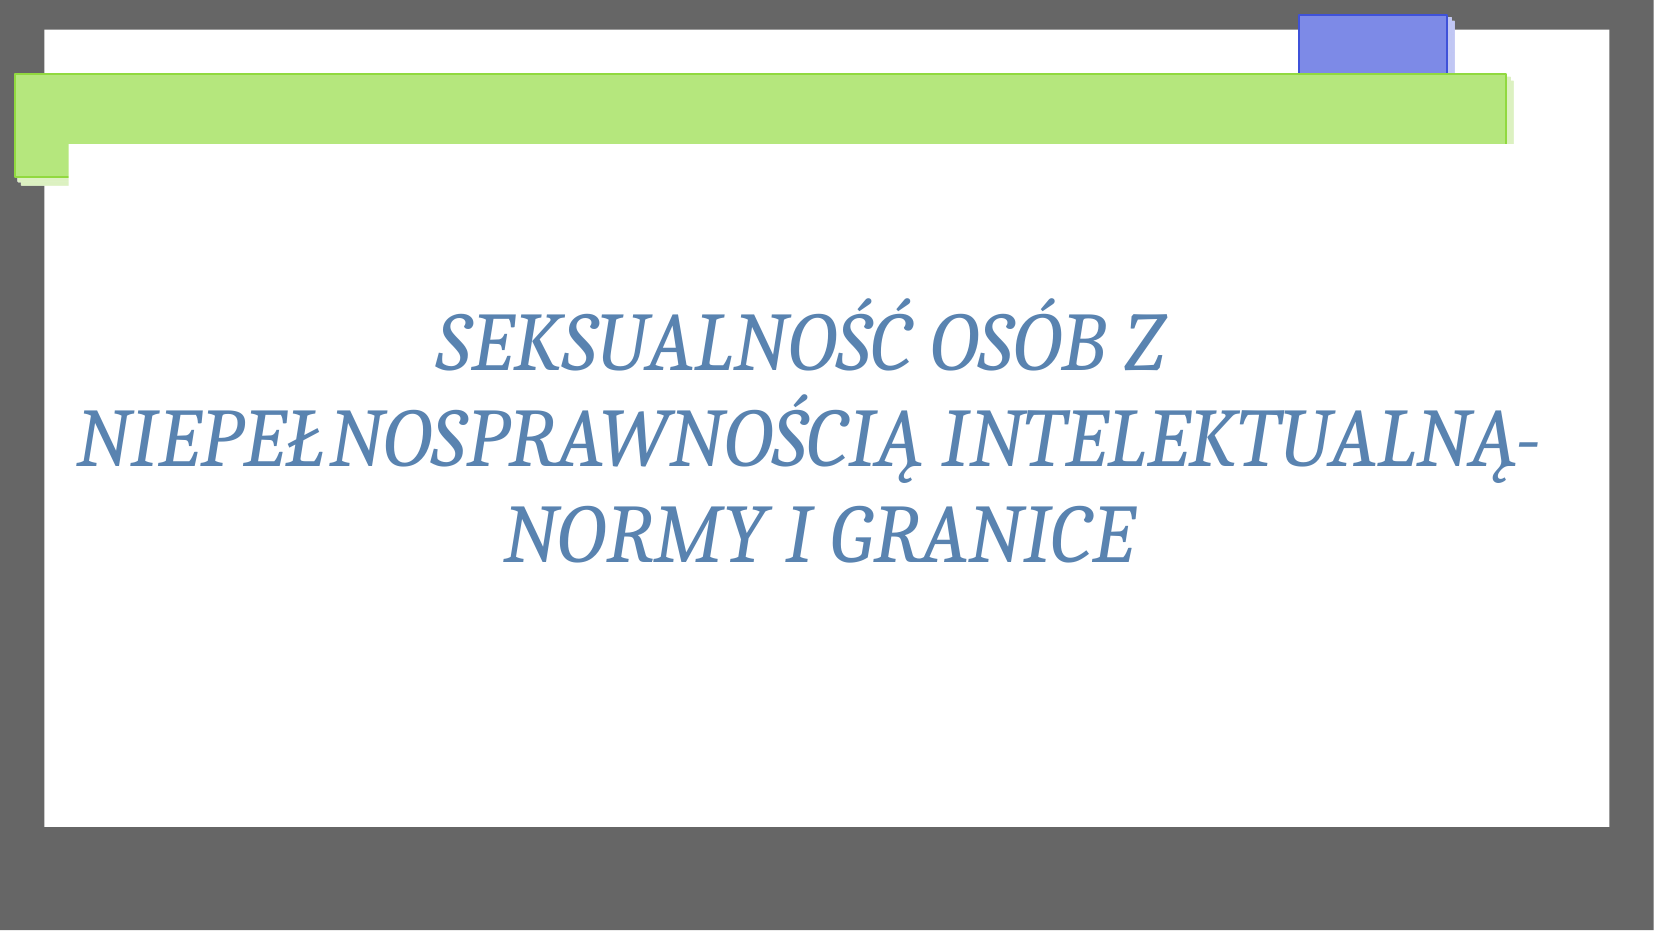

# SEKSUALNOŚĆ OSÓB Z
NIEPEŁNOSPRAWNOŚCIĄ INTELEKTUALNĄ-
 NORMY I GRANICE